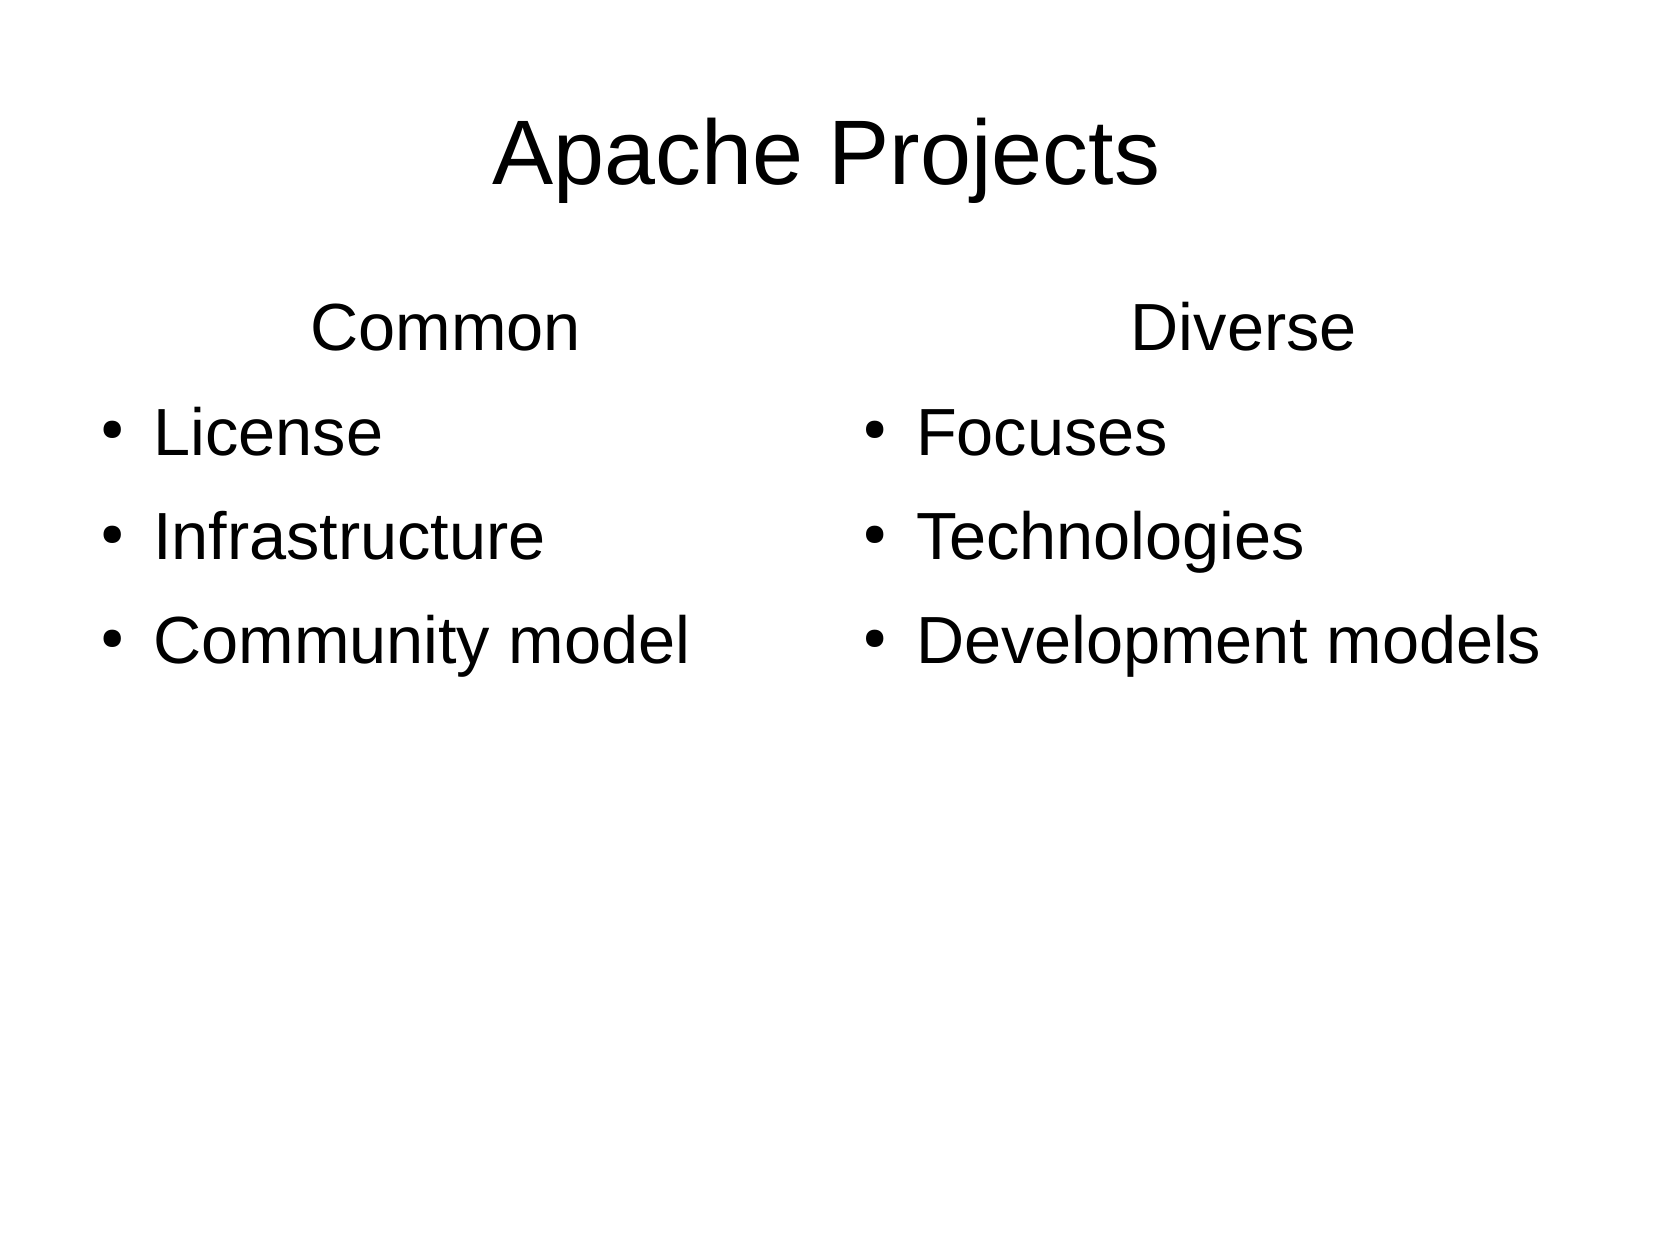

# Apache Projects
Common
License
Infrastructure
Community model
Diverse
Focuses
Technologies
Development models